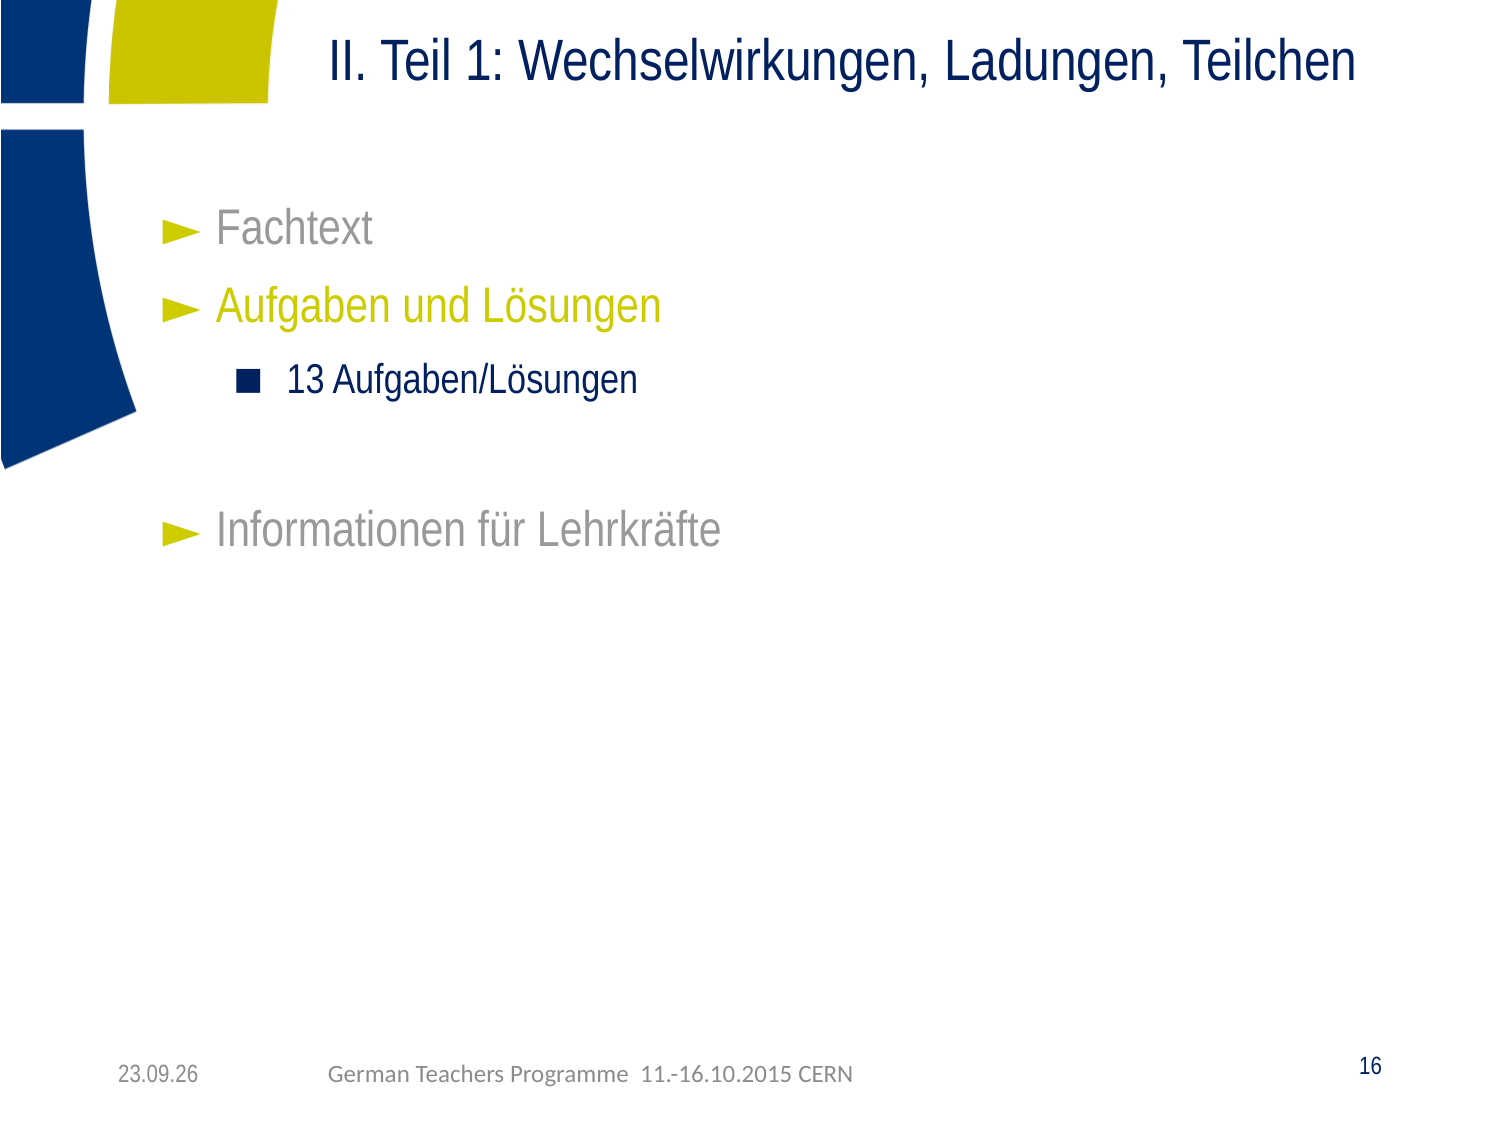

II. Teil 1: Wechselwirkungen, Ladungen, Teilchen
# Fachtext
Aufgaben und Lösungen
13 Aufgaben/Lösungen
Informationen für Lehrkräfte
German Teachers Programme 11.-16.10.2015 CERN